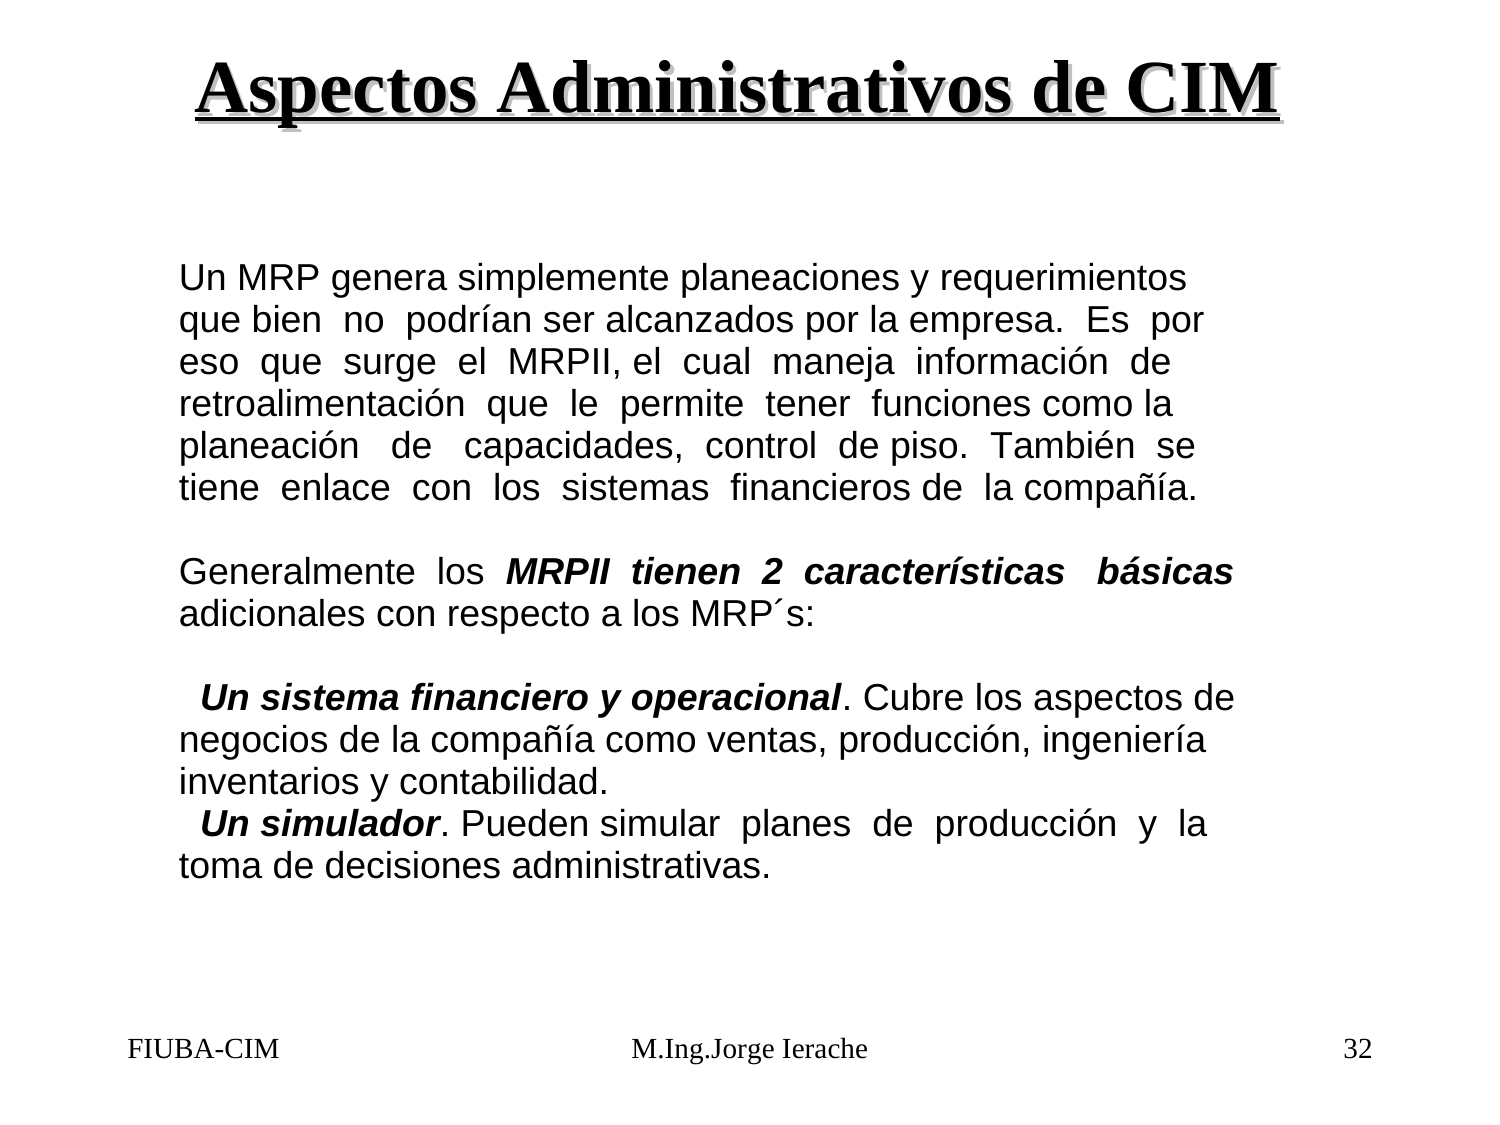

Aspectos Administrativos de CIM
Un MRP genera simplemente planeaciones y requerimientos
que bien no podrían ser alcanzados por la empresa. Es por
eso que surge el MRPII, el cual maneja información de
retroalimentación que le permite tener funciones como la
planeación de capacidades, control de piso. También se
tiene enlace con los sistemas financieros de la compañía.
Generalmente los MRPII tienen 2 características básicas
adicionales con respecto a los MRP´s:
 Un sistema financiero y operacional. Cubre los aspectos de
negocios de la compañía como ventas, producción, ingeniería
inventarios y contabilidad.
 Un simulador. Pueden simular planes de producción y la
toma de decisiones administrativas.
FIUBA-CIM
M.Ing.Jorge Ierache
32